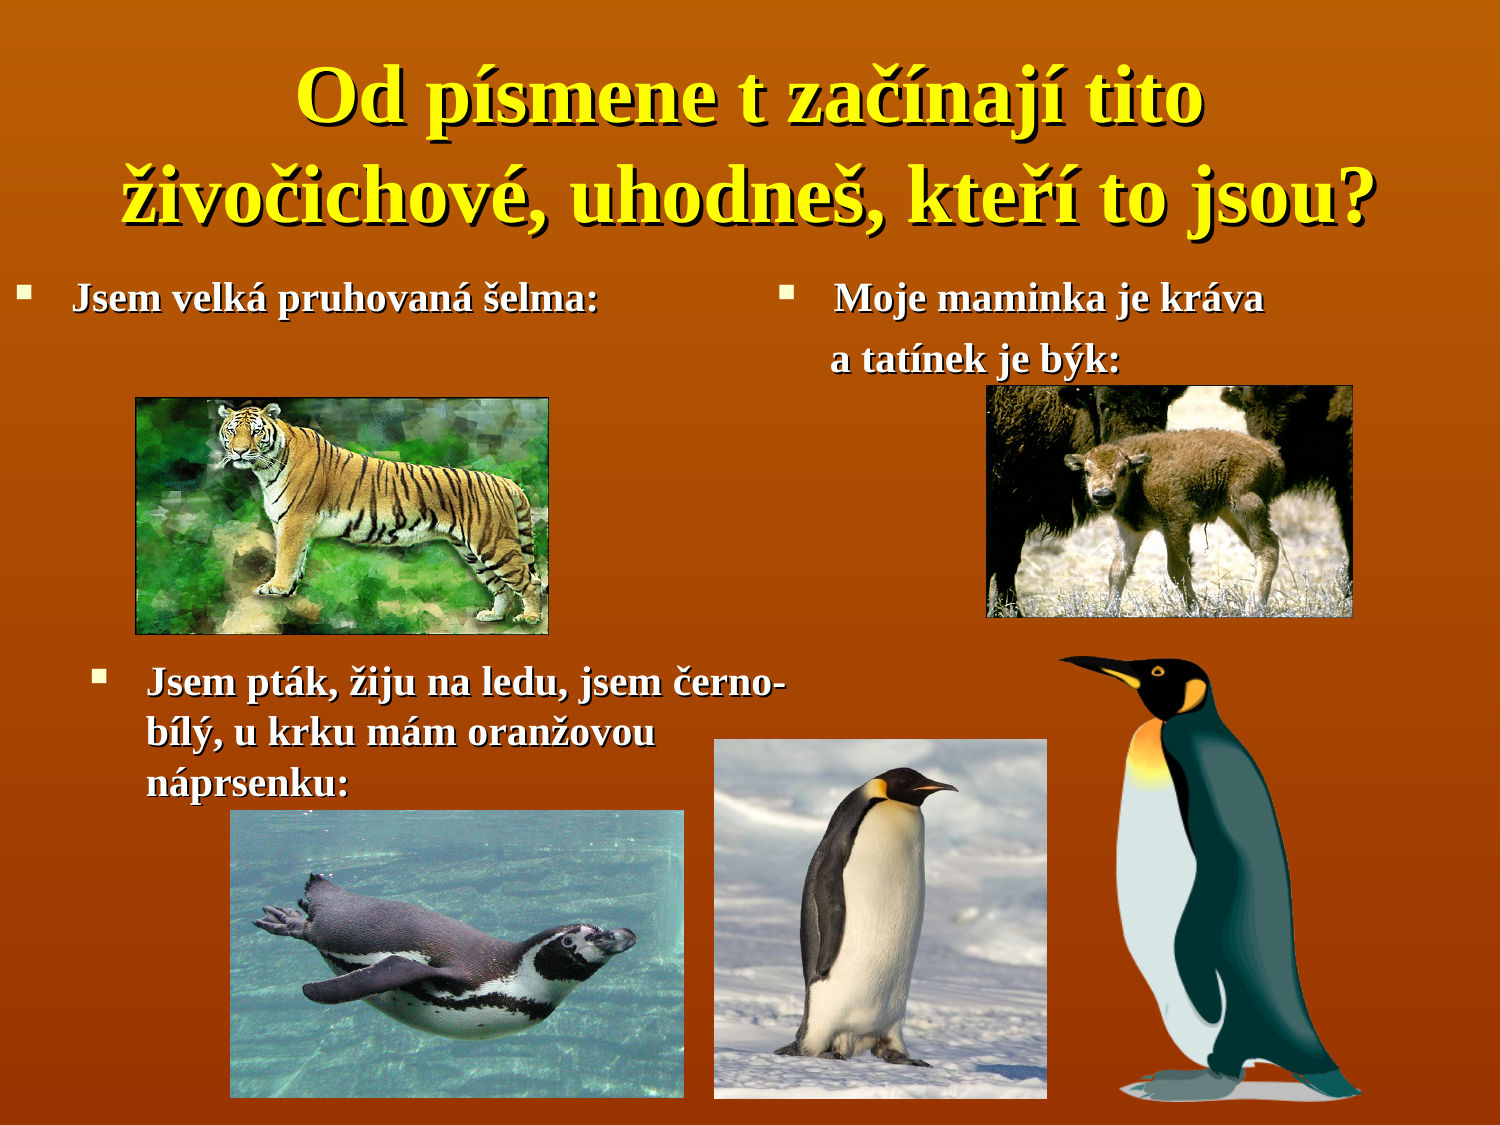

# Od písmene t začínají tito živočichové, uhodneš, kteří to jsou?
Jsem velká pruhovaná šelma:
Moje maminka je kráva
 a tatínek je býk:
Jsem pták, žiju na ledu, jsem černo-bílý, u krku mám oranžovou náprsenku: